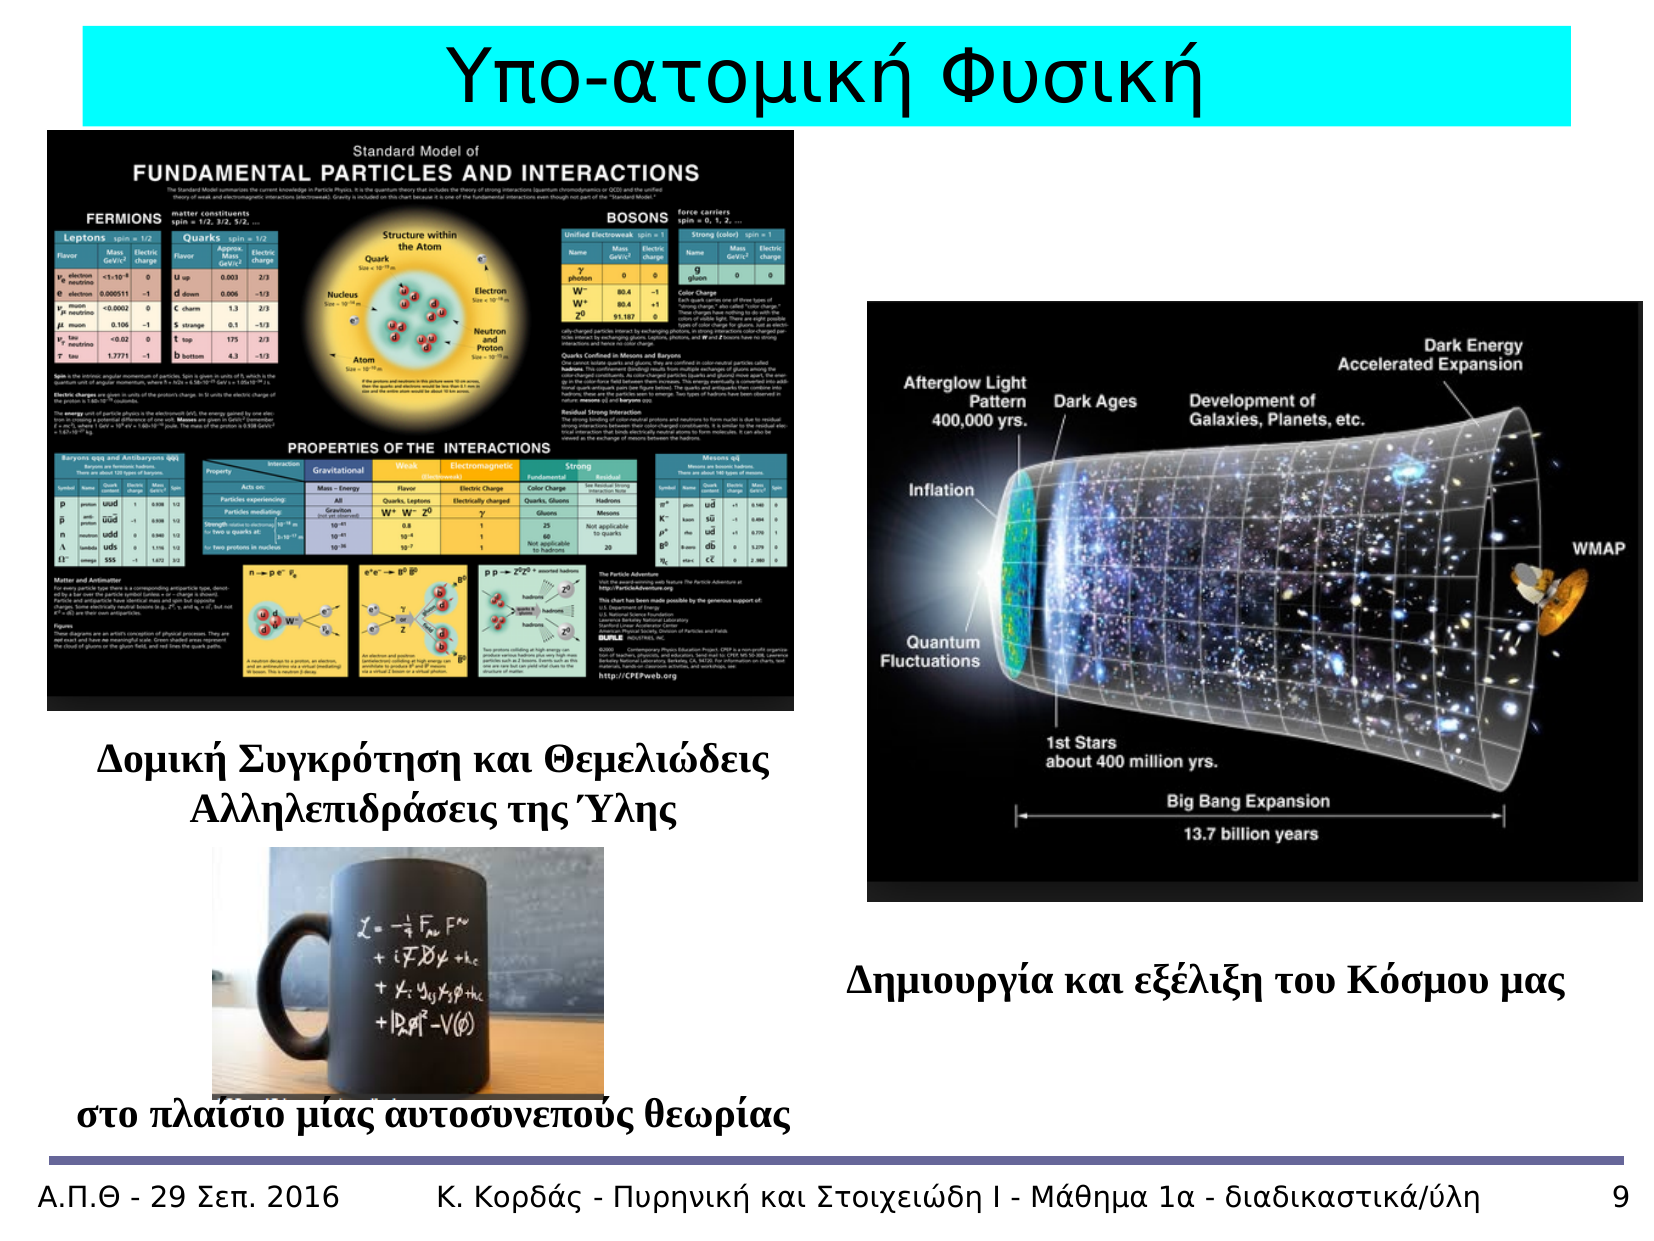

# Υπο-ατομική Φυσική
Δομική Συγκρότηση και Θεμελιώδεις Αλληλεπιδράσεις της Ύλης
στο πλαίσιο μίας αυτοσυνεπούς θεωρίας
Δημιουργία και εξέλιξη του Κόσμου μας
Α.Π.Θ - 29 Σεπ. 2016
Κ. Κορδάς - Πυρηνική και Στοιχειώδη Ι - Μάθημα 1α - διαδικαστικά/ύλη
9